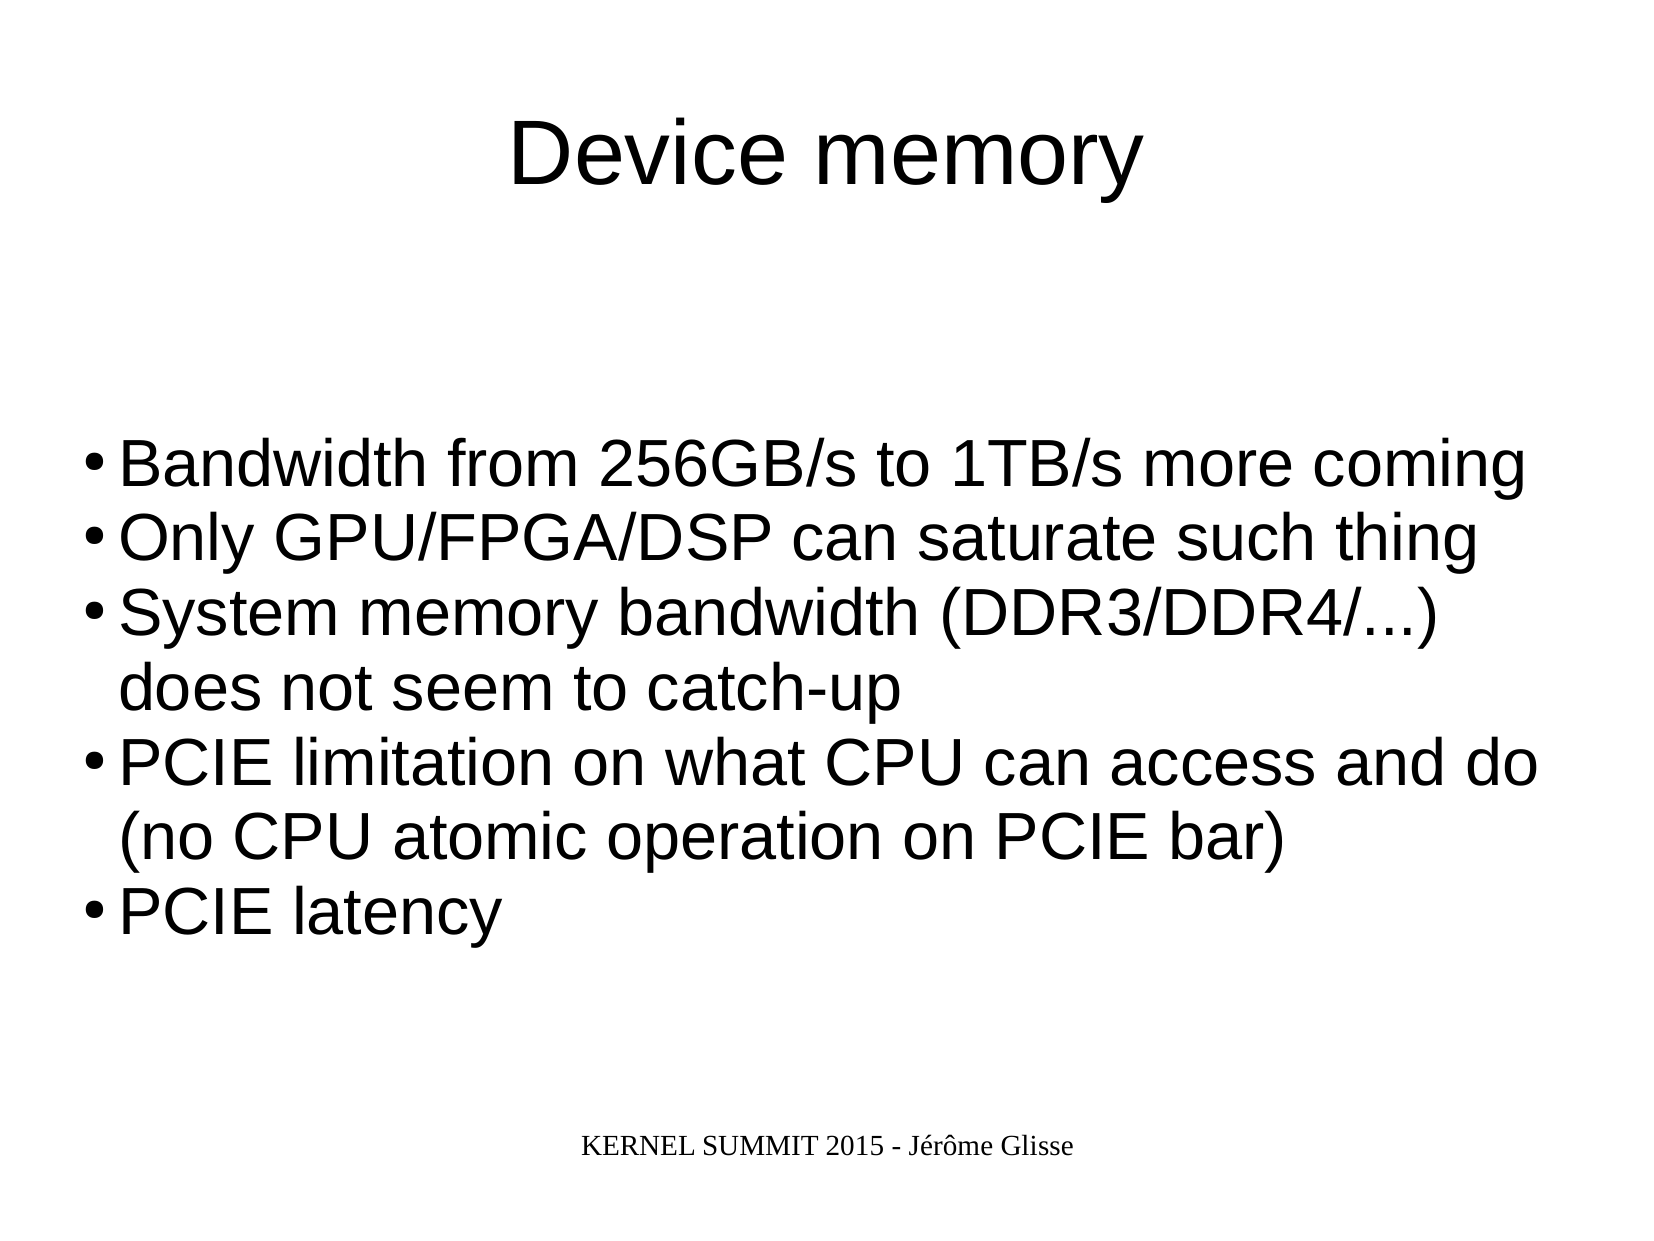

# Device memory
Bandwidth from 256GB/s to 1TB/s more coming
Only GPU/FPGA/DSP can saturate such thing
System memory bandwidth (DDR3/DDR4/...) does not seem to catch-up
PCIE limitation on what CPU can access and do (no CPU atomic operation on PCIE bar)
PCIE latency
KERNEL SUMMIT 2015 - Jérôme Glisse